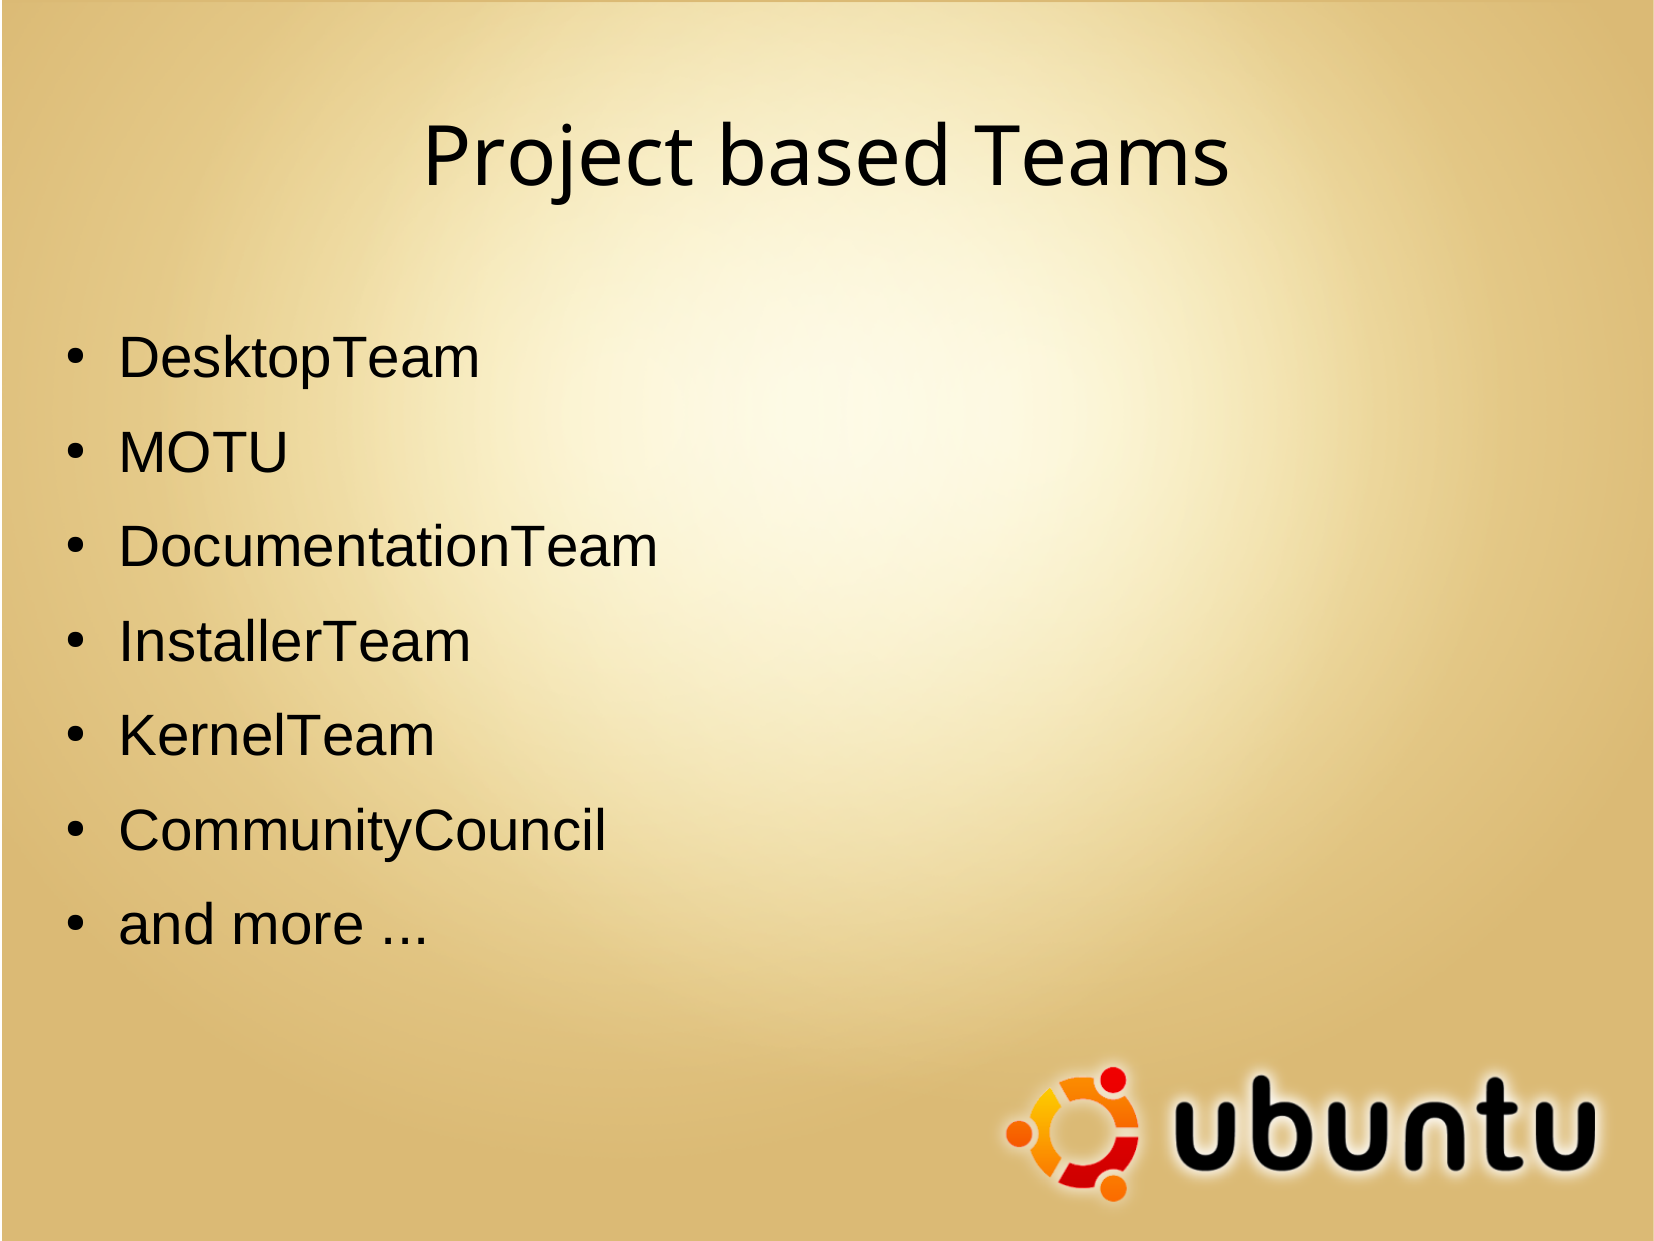

# Project based Teams
DesktopTeam
MOTU
DocumentationTeam
InstallerTeam
KernelTeam
CommunityCouncil
and more ...